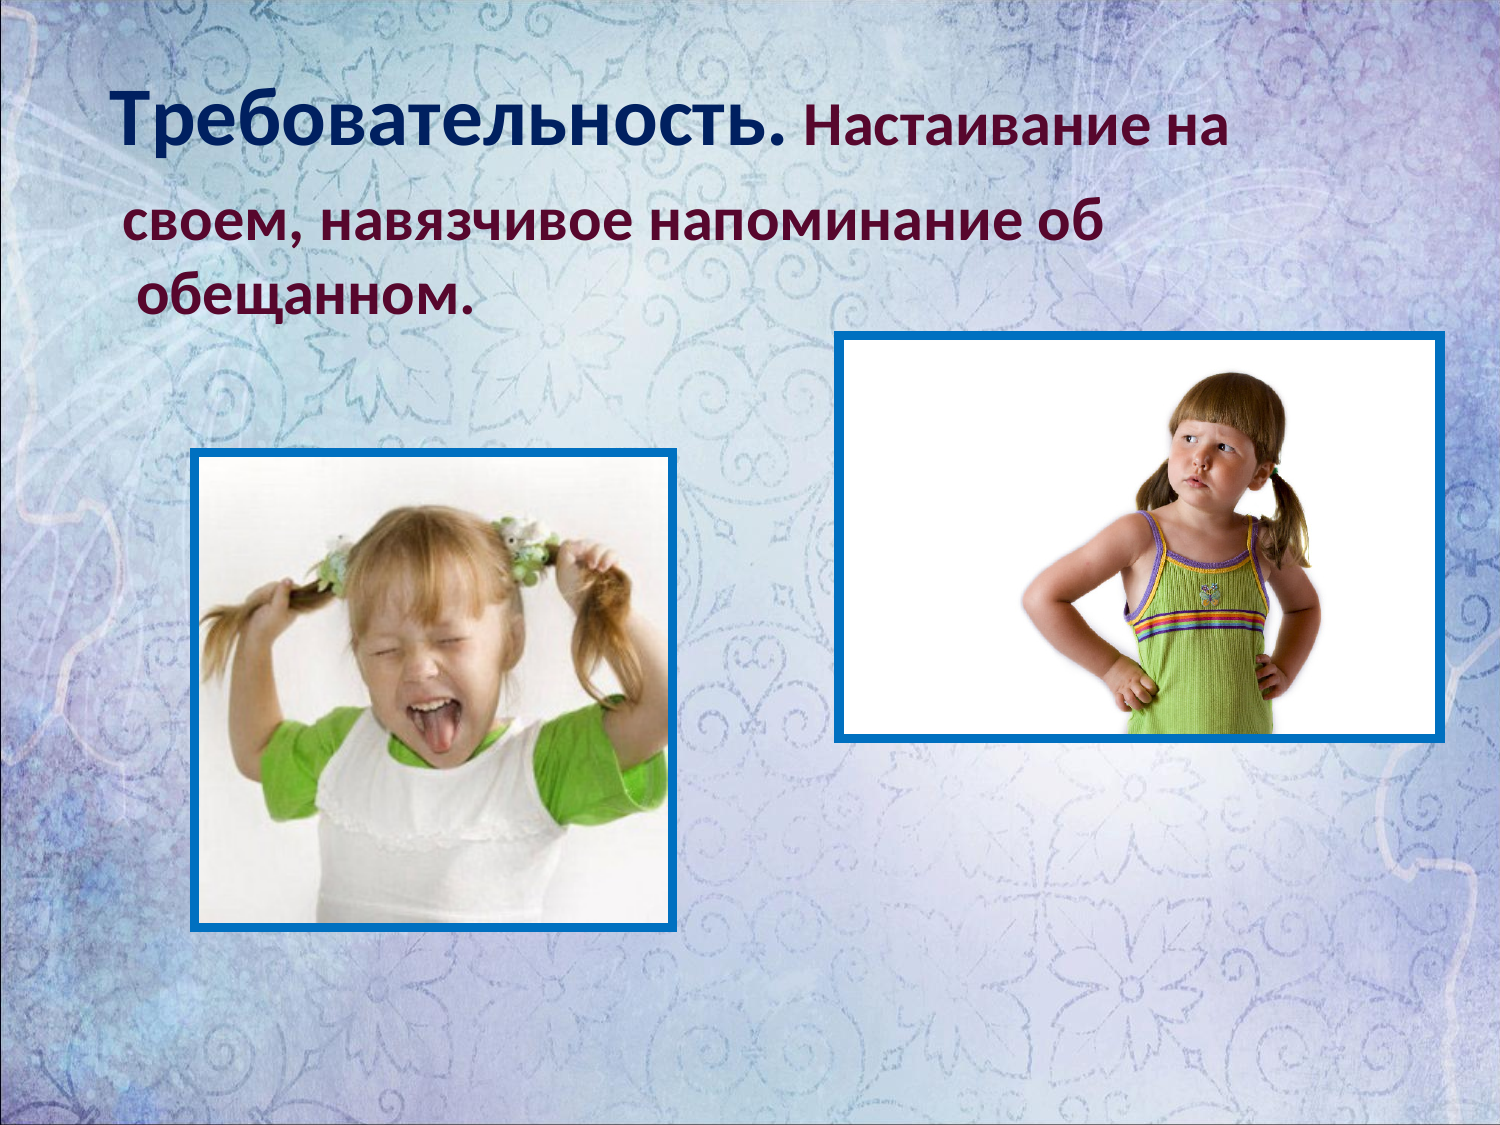

# Требовательность. Настаивание на
 своем, навязчивое напоминание об обещанном.